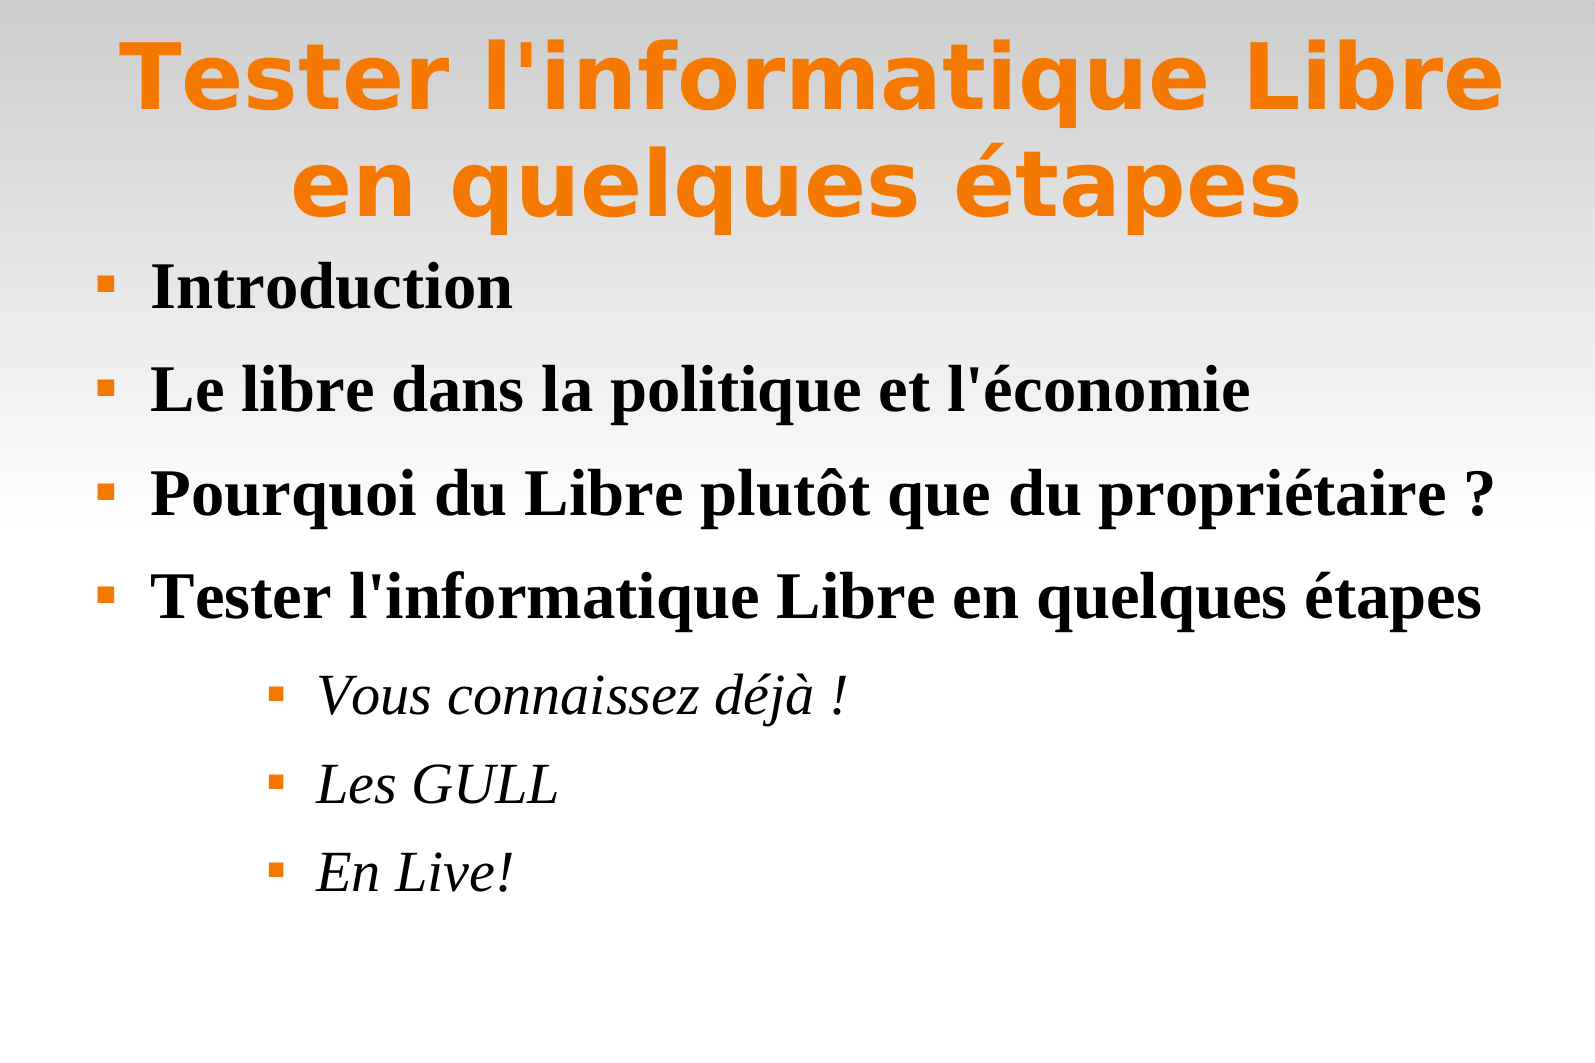

# Tester l'informatique Libre en quelques étapes
Introduction
Le libre dans la politique et l'économie
Pourquoi du Libre plutôt que du propriétaire ?
Tester l'informatique Libre en quelques étapes
Vous connaissez déjà !
Les GULL
En Live!